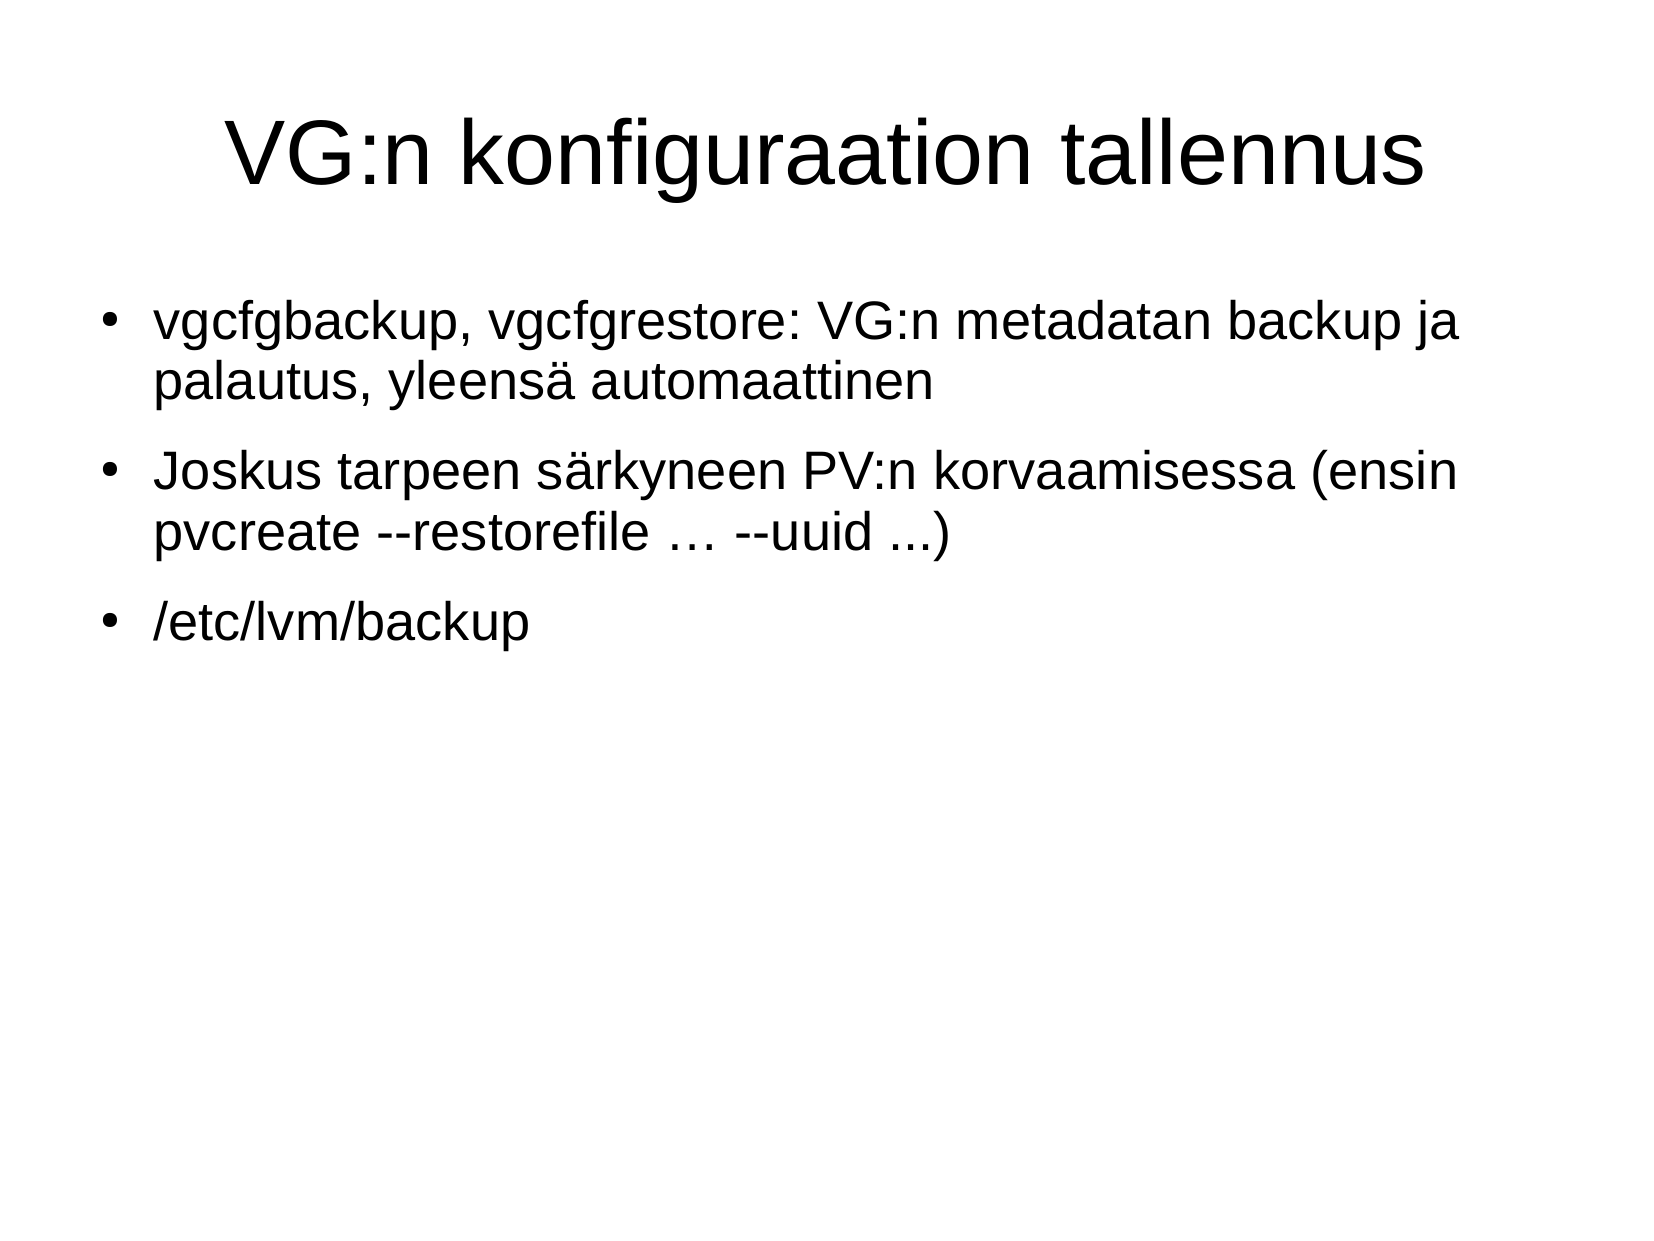

# VG:n konfiguraation tallennus
vgcfgbackup, vgcfgrestore: VG:n metadatan backup ja palautus, yleensä automaattinen
Joskus tarpeen särkyneen PV:n korvaamisessa (ensin pvcreate --restorefile … --uuid ...)
/etc/lvm/backup